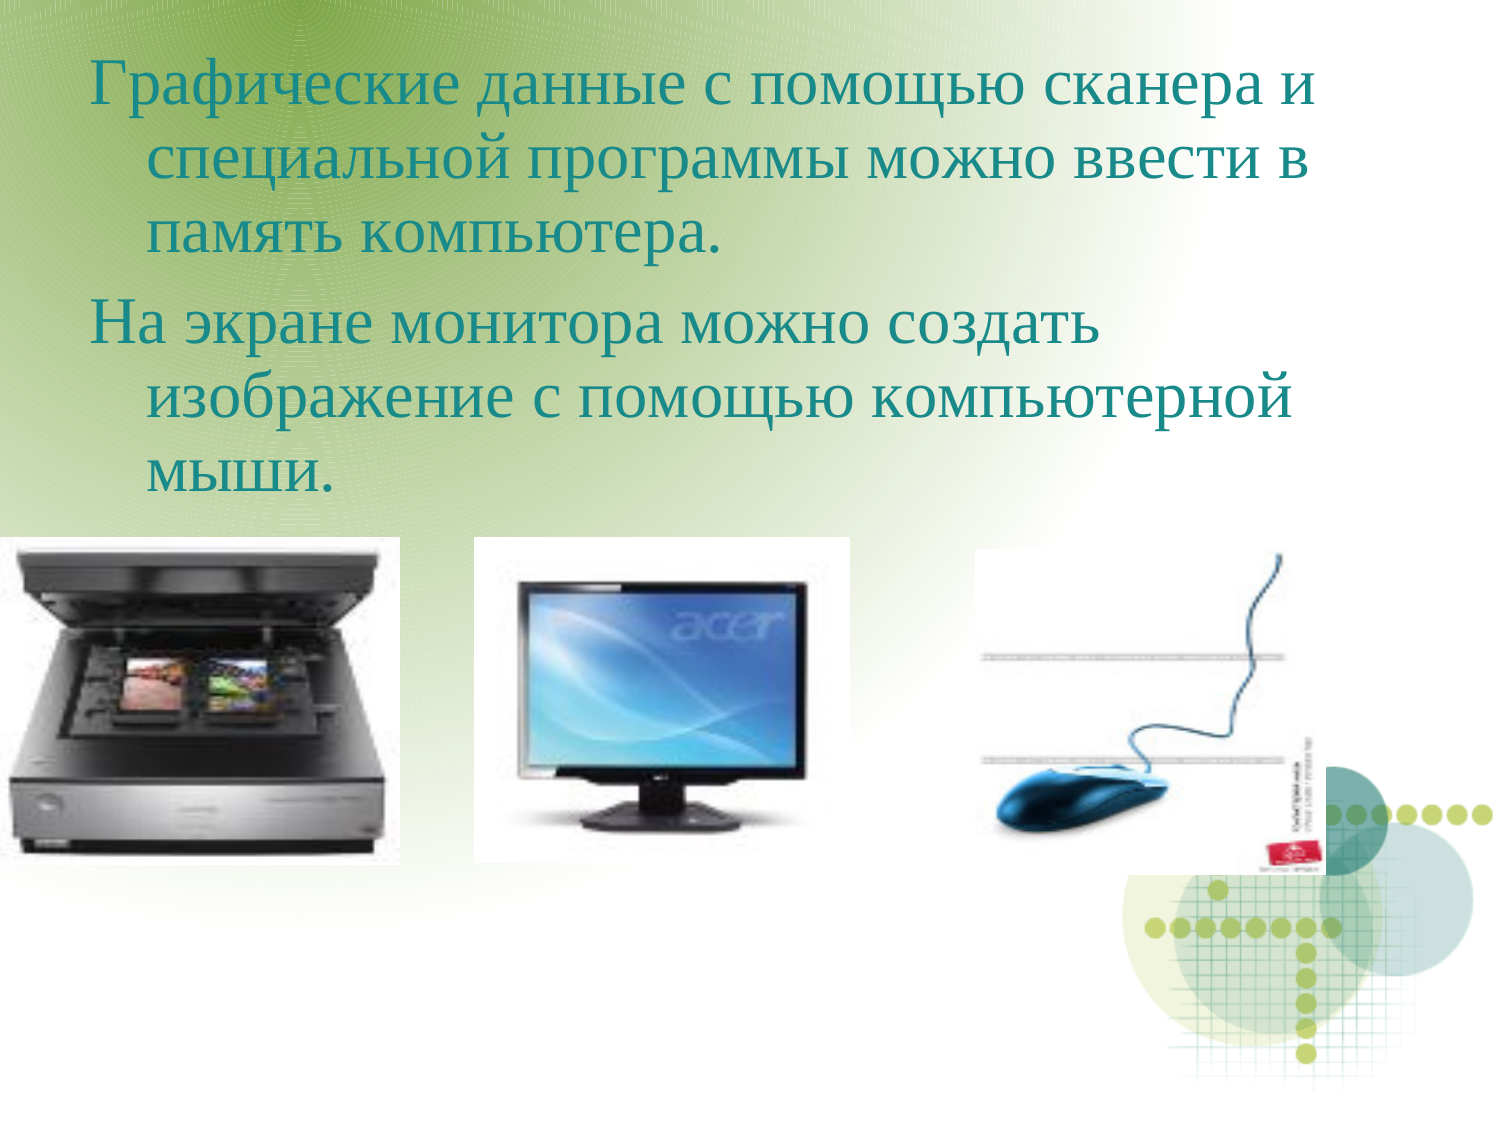

# Графические данные с помощью сканера и специальной программы можно ввести в память компьютера.
На экране монитора можно создать изображение с помощью компьютерной мыши.